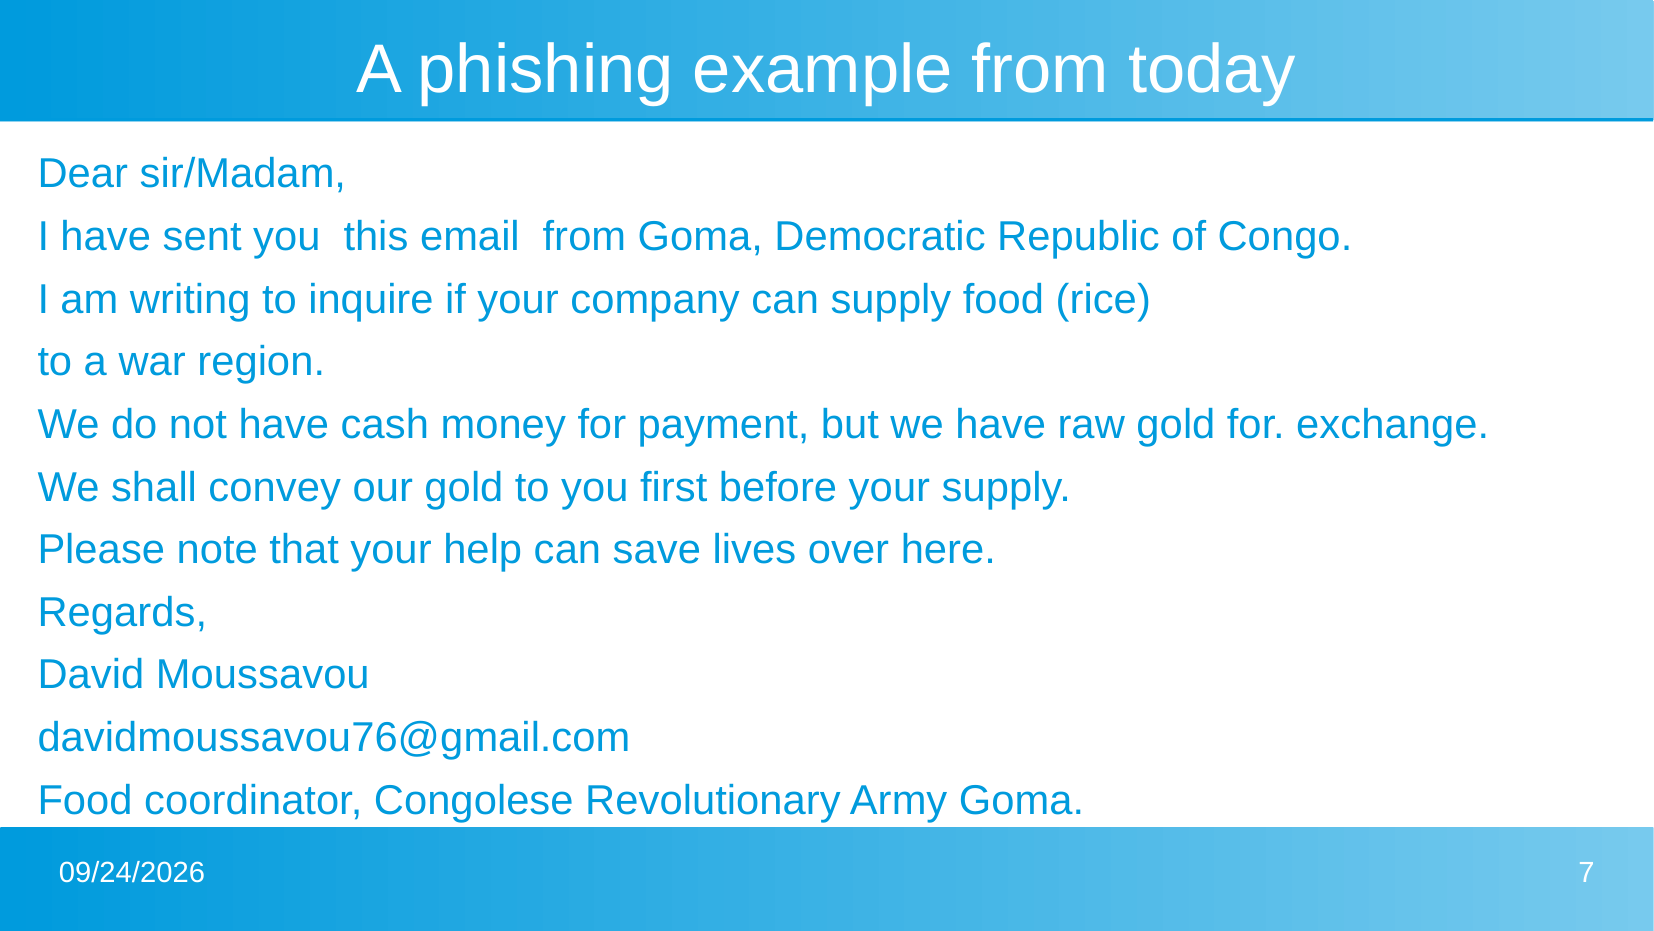

# A phishing example from today
Dear sir/Madam,
I have sent you this email from Goma, Democratic Republic of Congo.
I am writing to inquire if your company can supply food (rice)
to a war region.
We do not have cash money for payment, but we have raw gold for. exchange.
We shall convey our gold to you first before your supply.
Please note that your help can save lives over here.
Regards,
David Moussavou
davidmoussavou76@gmail.com
Food coordinator, Congolese Revolutionary Army Goma.
7